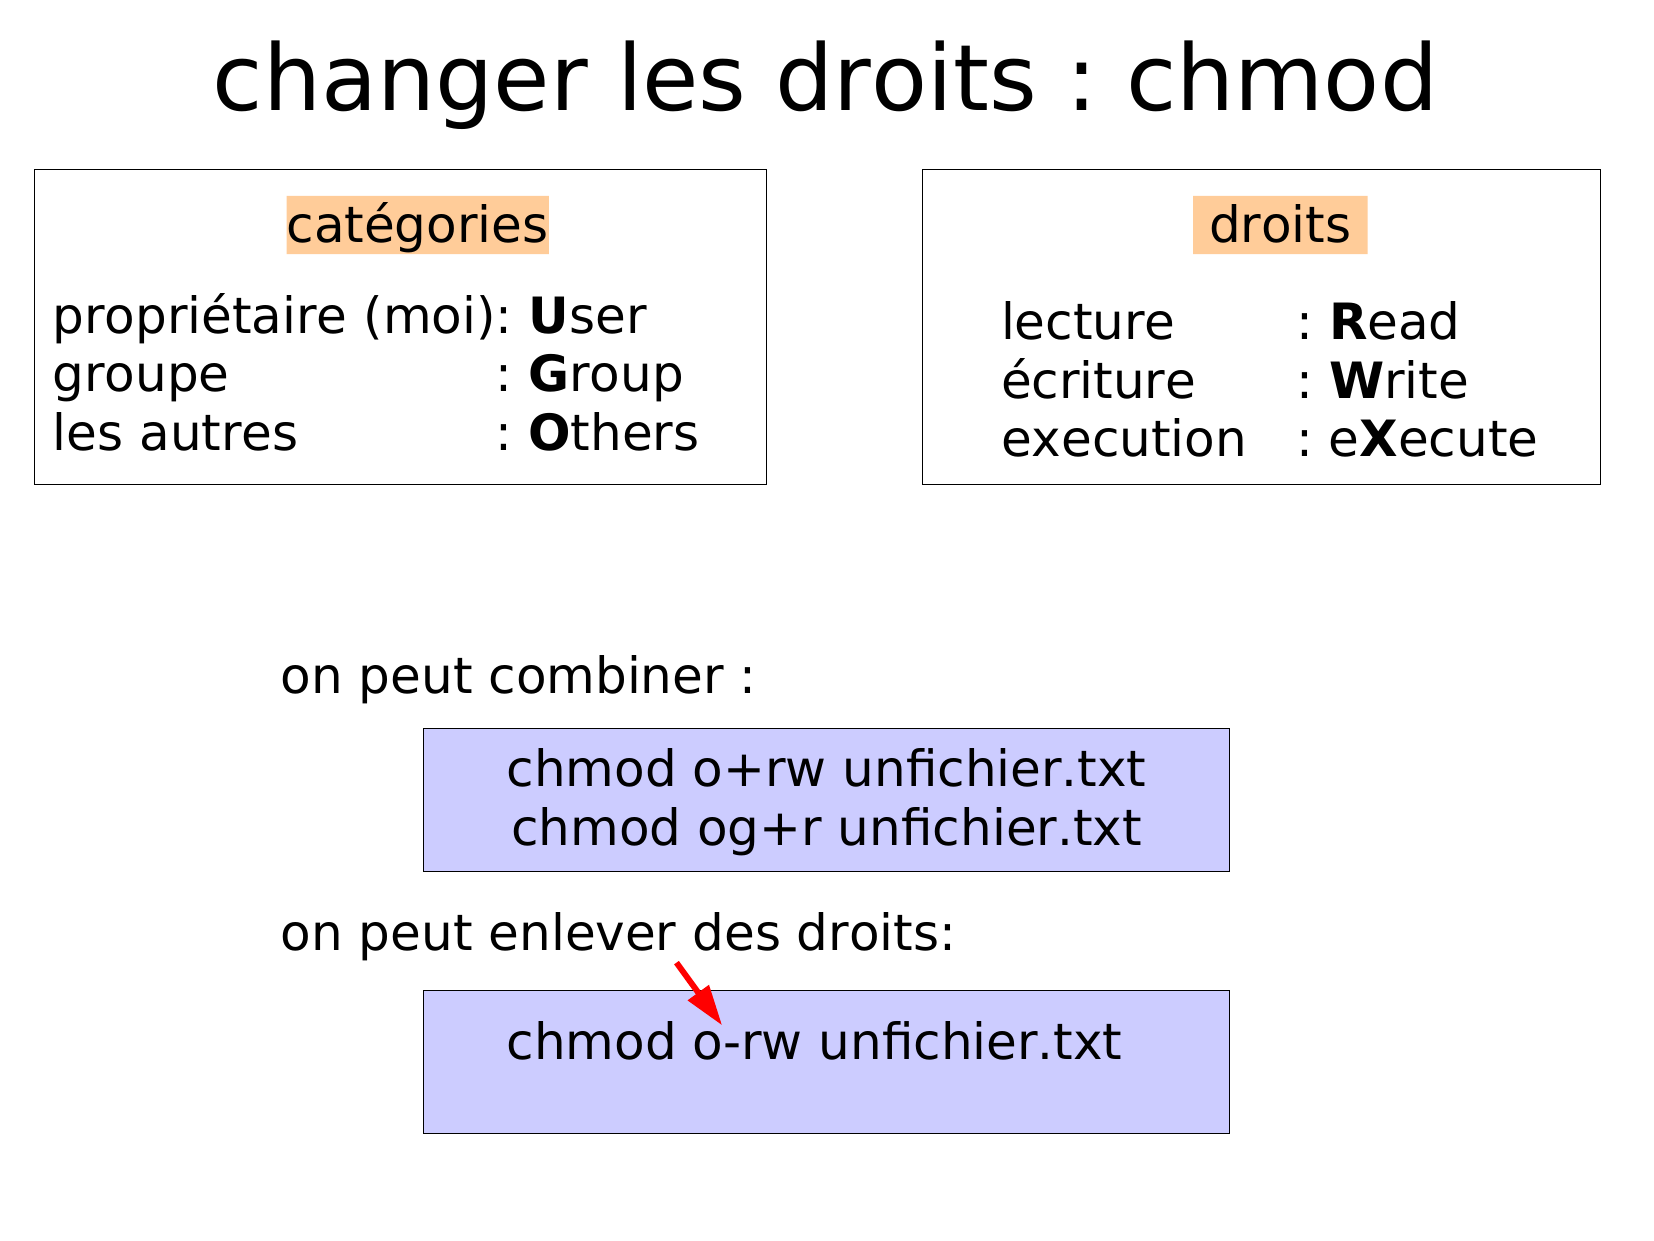

# changer les droits : chmod
catégories
 droits
propriétaire (moi): User
groupe				: Group
les autres			: Others
lecture		: Read
écriture		: Write
execution	: eXecute
on peut combiner :
chmod o+rw unfichier.txt
chmod og+r unfichier.txt
on peut enlever des droits:
chmod o-rw unfichier.txt